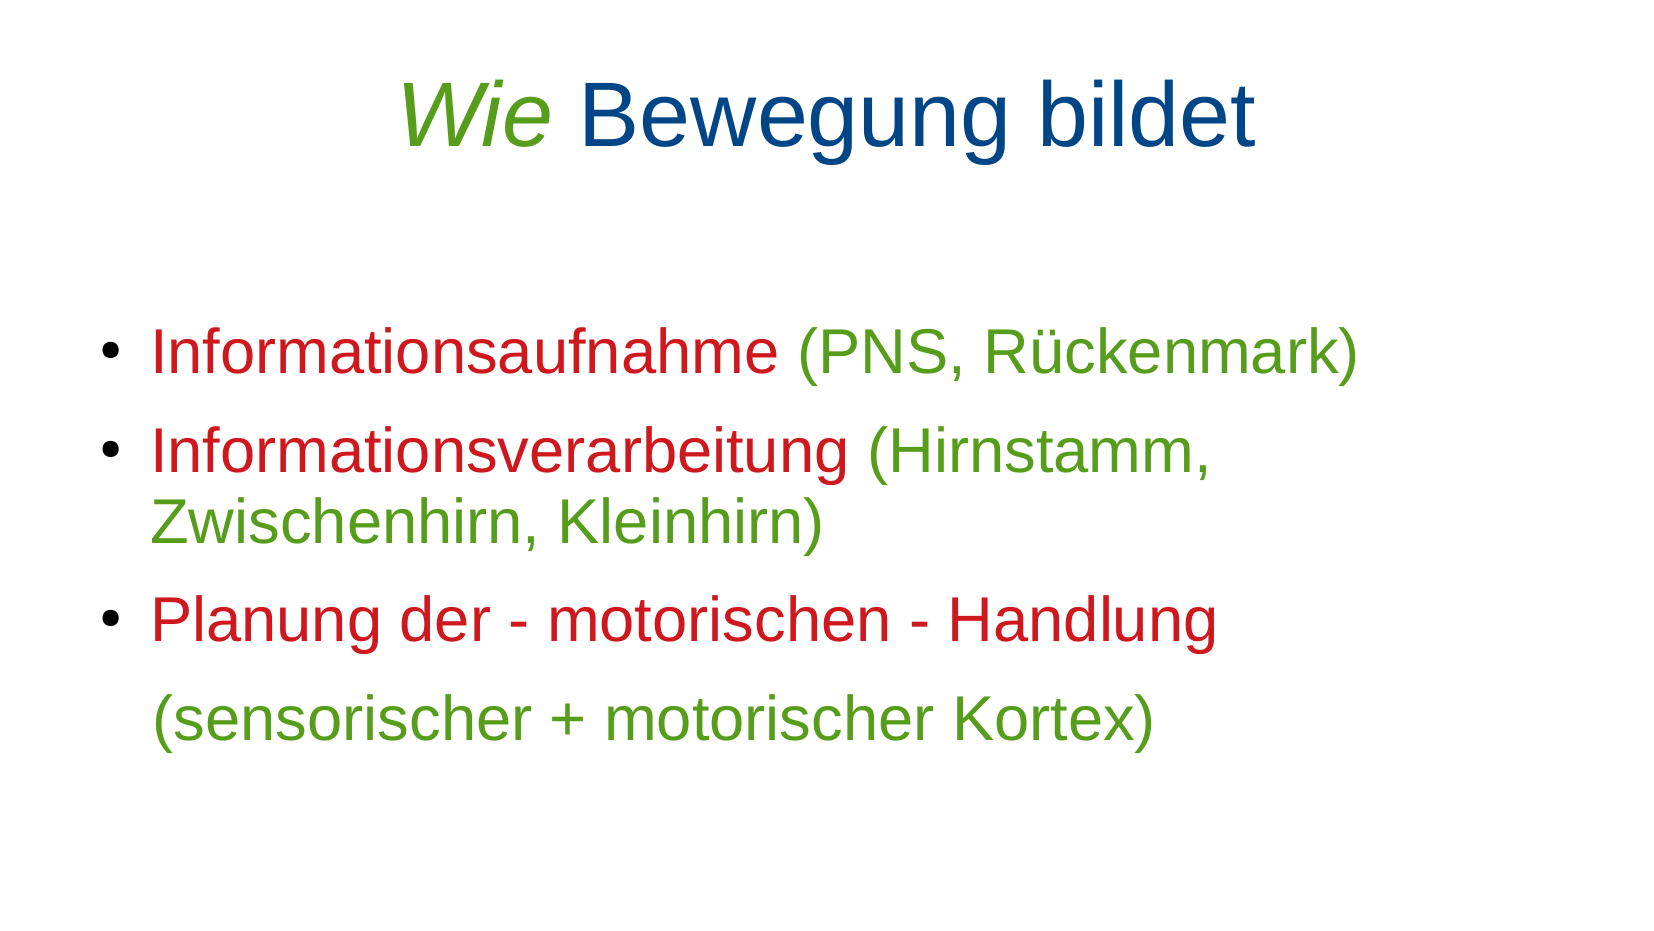

# Wie Bewegung bildet
Informationsaufnahme (PNS, Rückenmark)
Informationsverarbeitung (Hirnstamm, Zwischenhirn, Kleinhirn)
Planung der - motorischen - Handlung
 (sensorischer + motorischer Kortex)